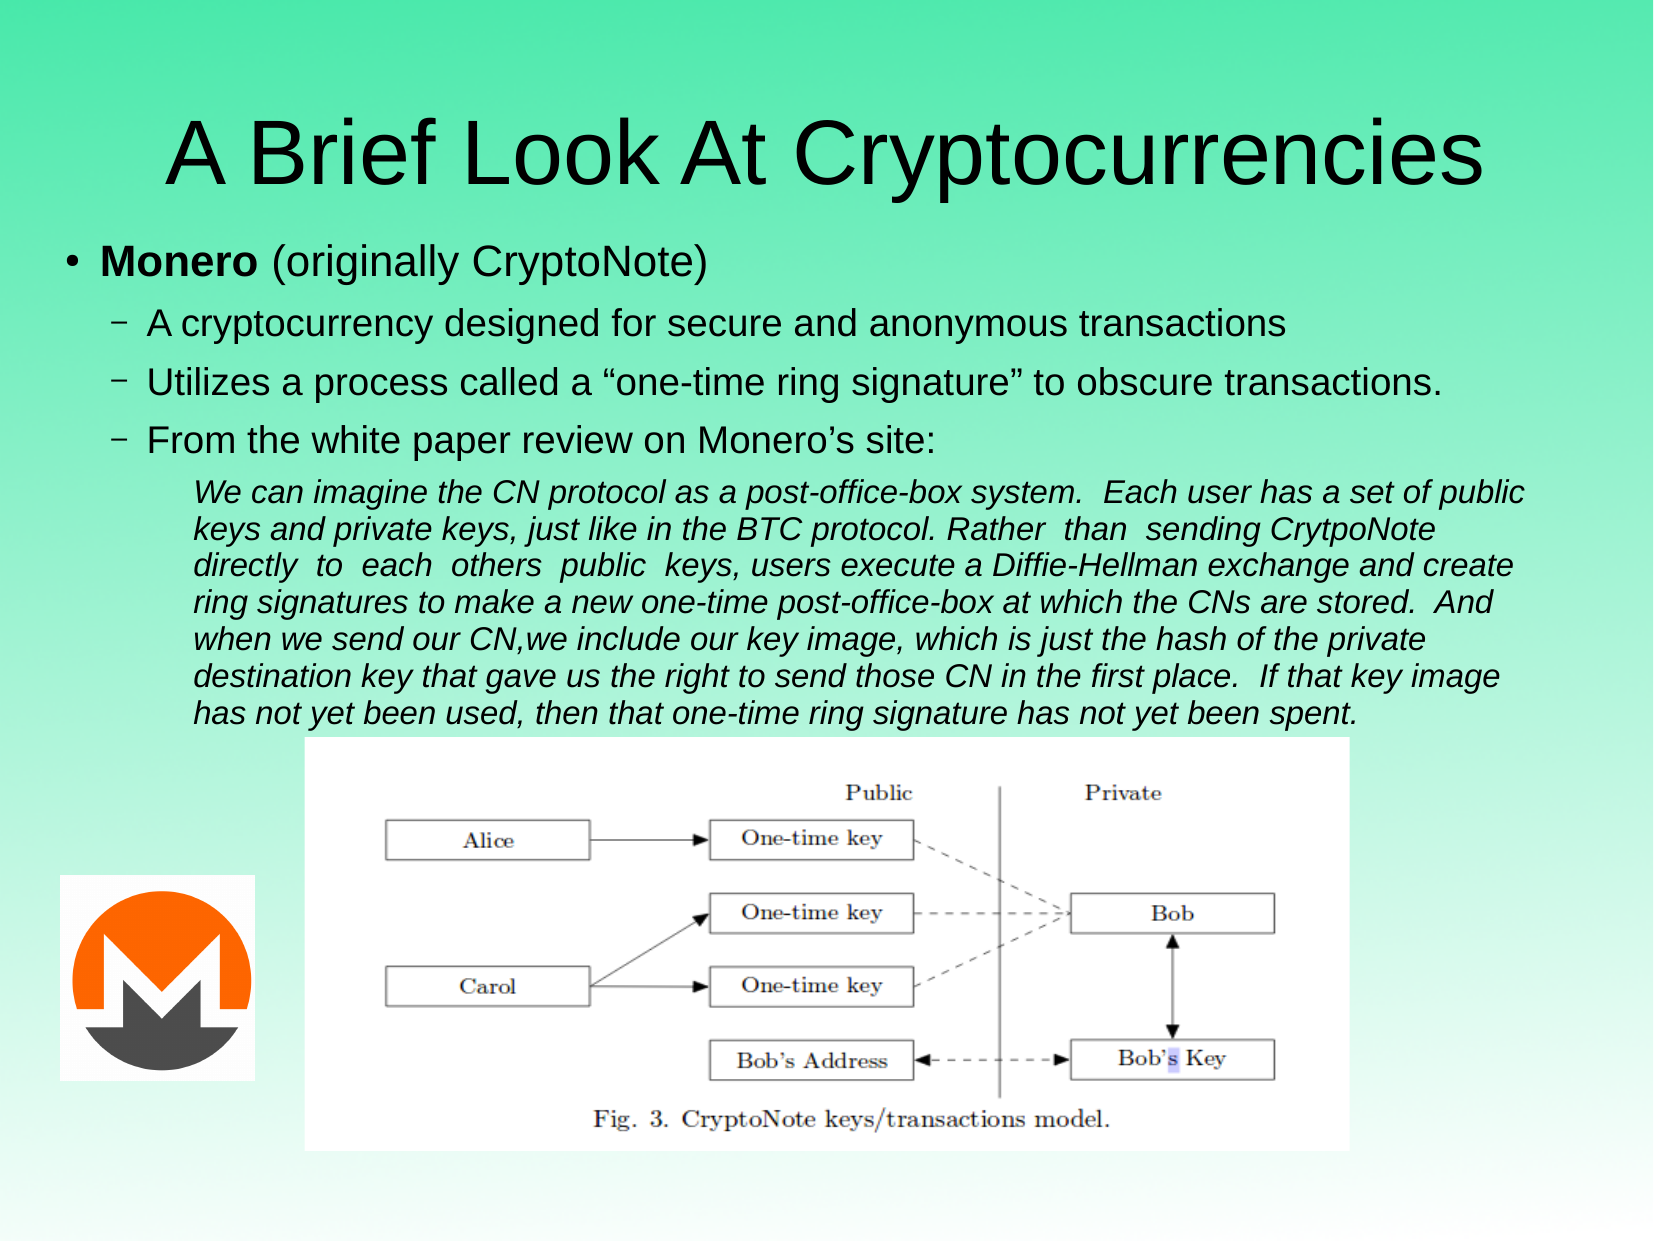

# A Brief Look At Cryptocurrencies
Monero (originally CryptoNote)
A cryptocurrency designed for secure and anonymous transactions
Utilizes a process called a “one-time ring signature” to obscure transactions.
From the white paper review on Monero’s site:
We can imagine the CN protocol as a post-office-box system. Each user has a set of public keys and private keys, just like in the BTC protocol. Rather than sending CrytpoNote directly to each others public keys, users execute a Diffie-Hellman exchange and create ring signatures to make a new one-time post-office-box at which the CNs are stored. And when we send our CN,we include our key image, which is just the hash of the private destination key that gave us the right to send those CN in the first place. If that key image has not yet been used, then that one-time ring signature has not yet been spent.